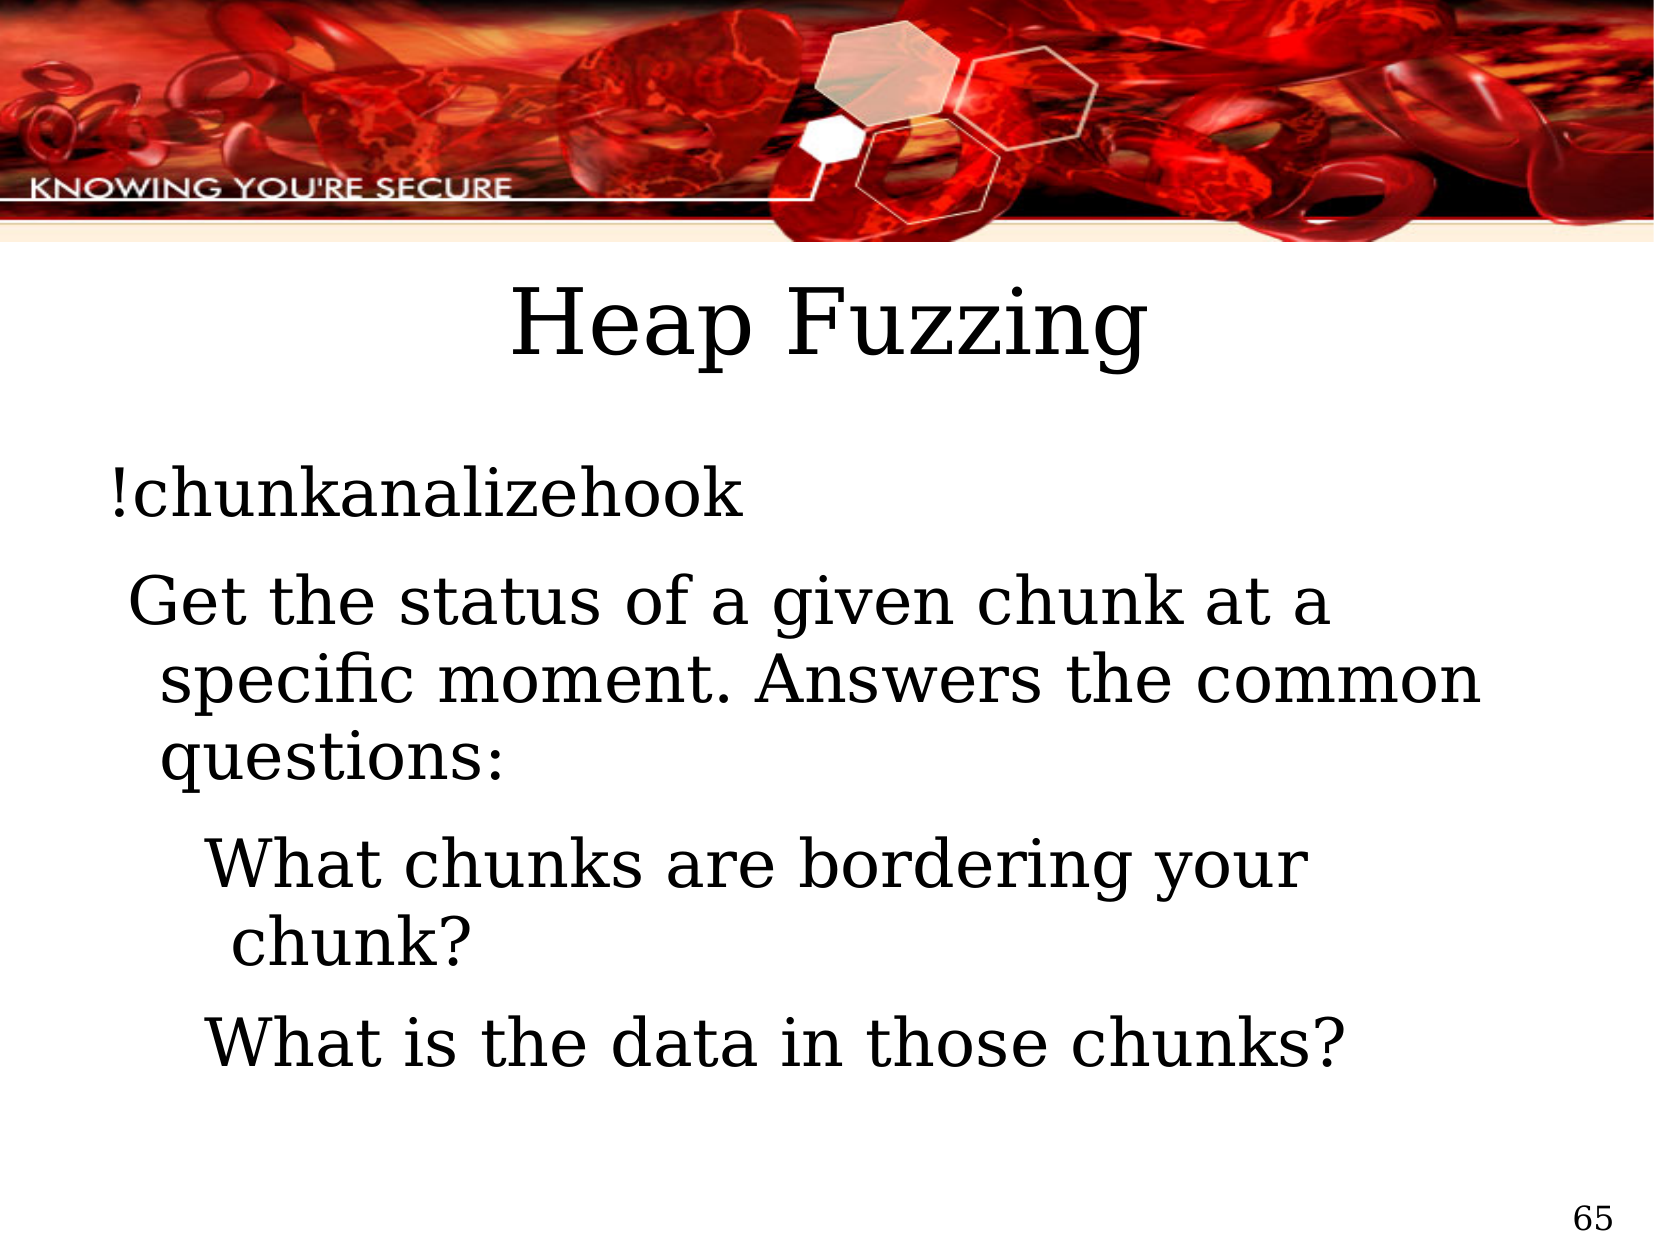

# Heap Fuzzing
!chunkanalizehook
 Get the status of a given chunk at a specific moment. Answers the common questions:
 What chunks are bordering your chunk?
 What is the data in those chunks?